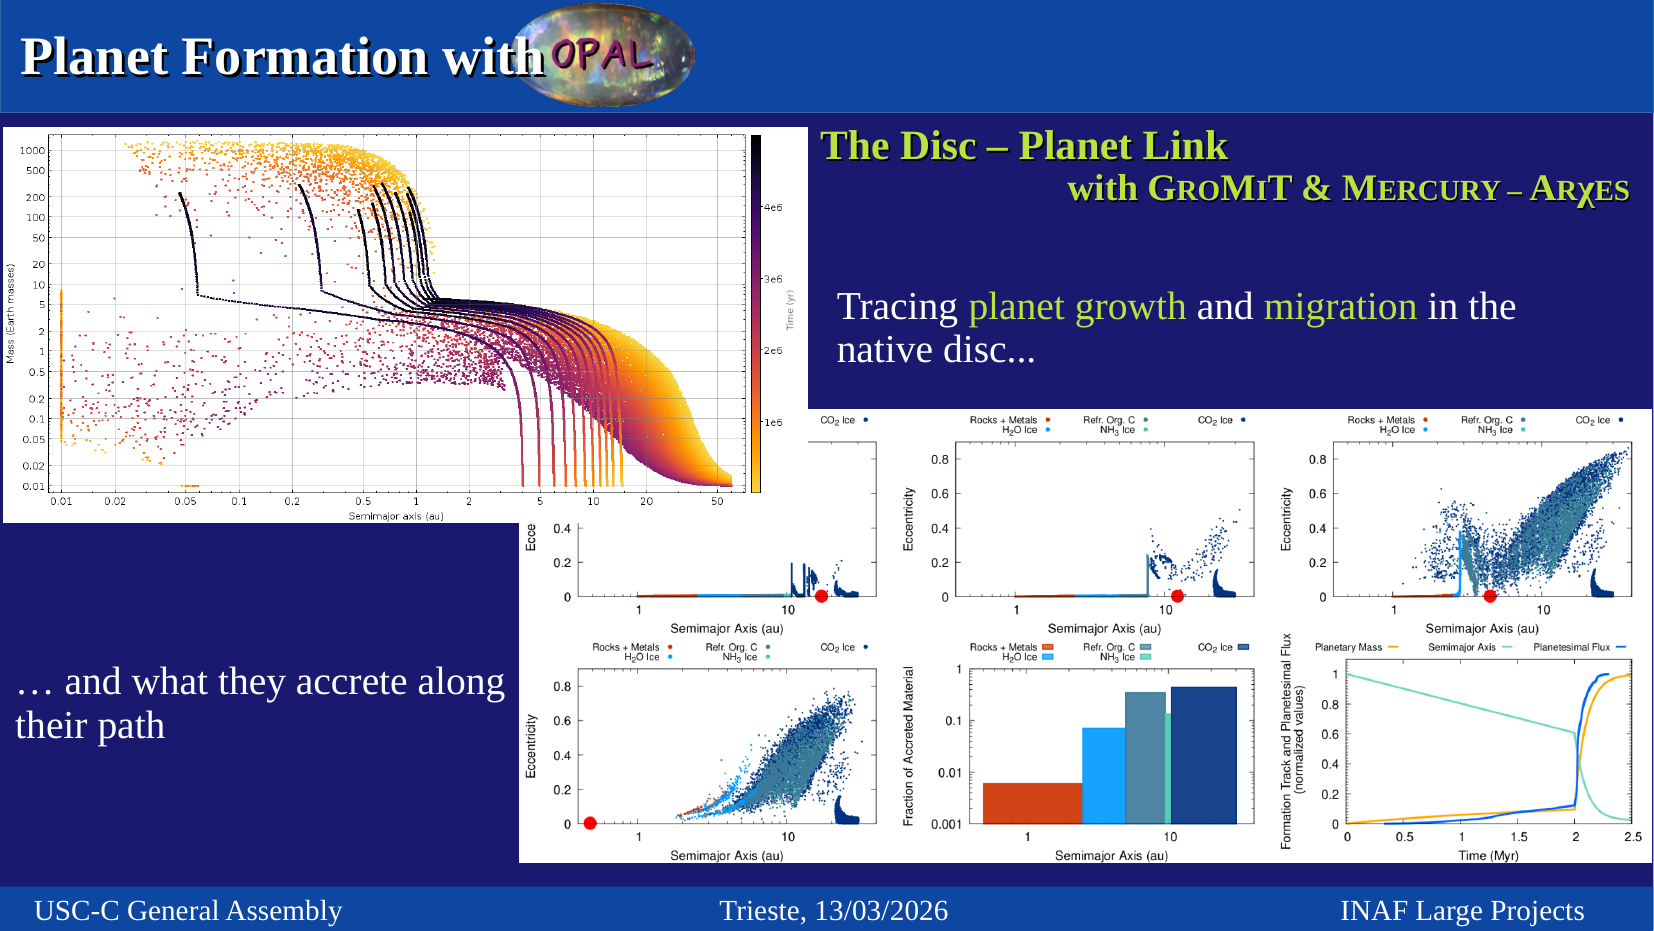

Planet Formation with
The Disc – Planet Link
 with GROMIT & MERCURY – ARχES
Tracing planet growth and migration in the
native disc...
… and what they accrete along their path
USC-C General Assembly Trieste, 13/03/2026 INAF Large Projects